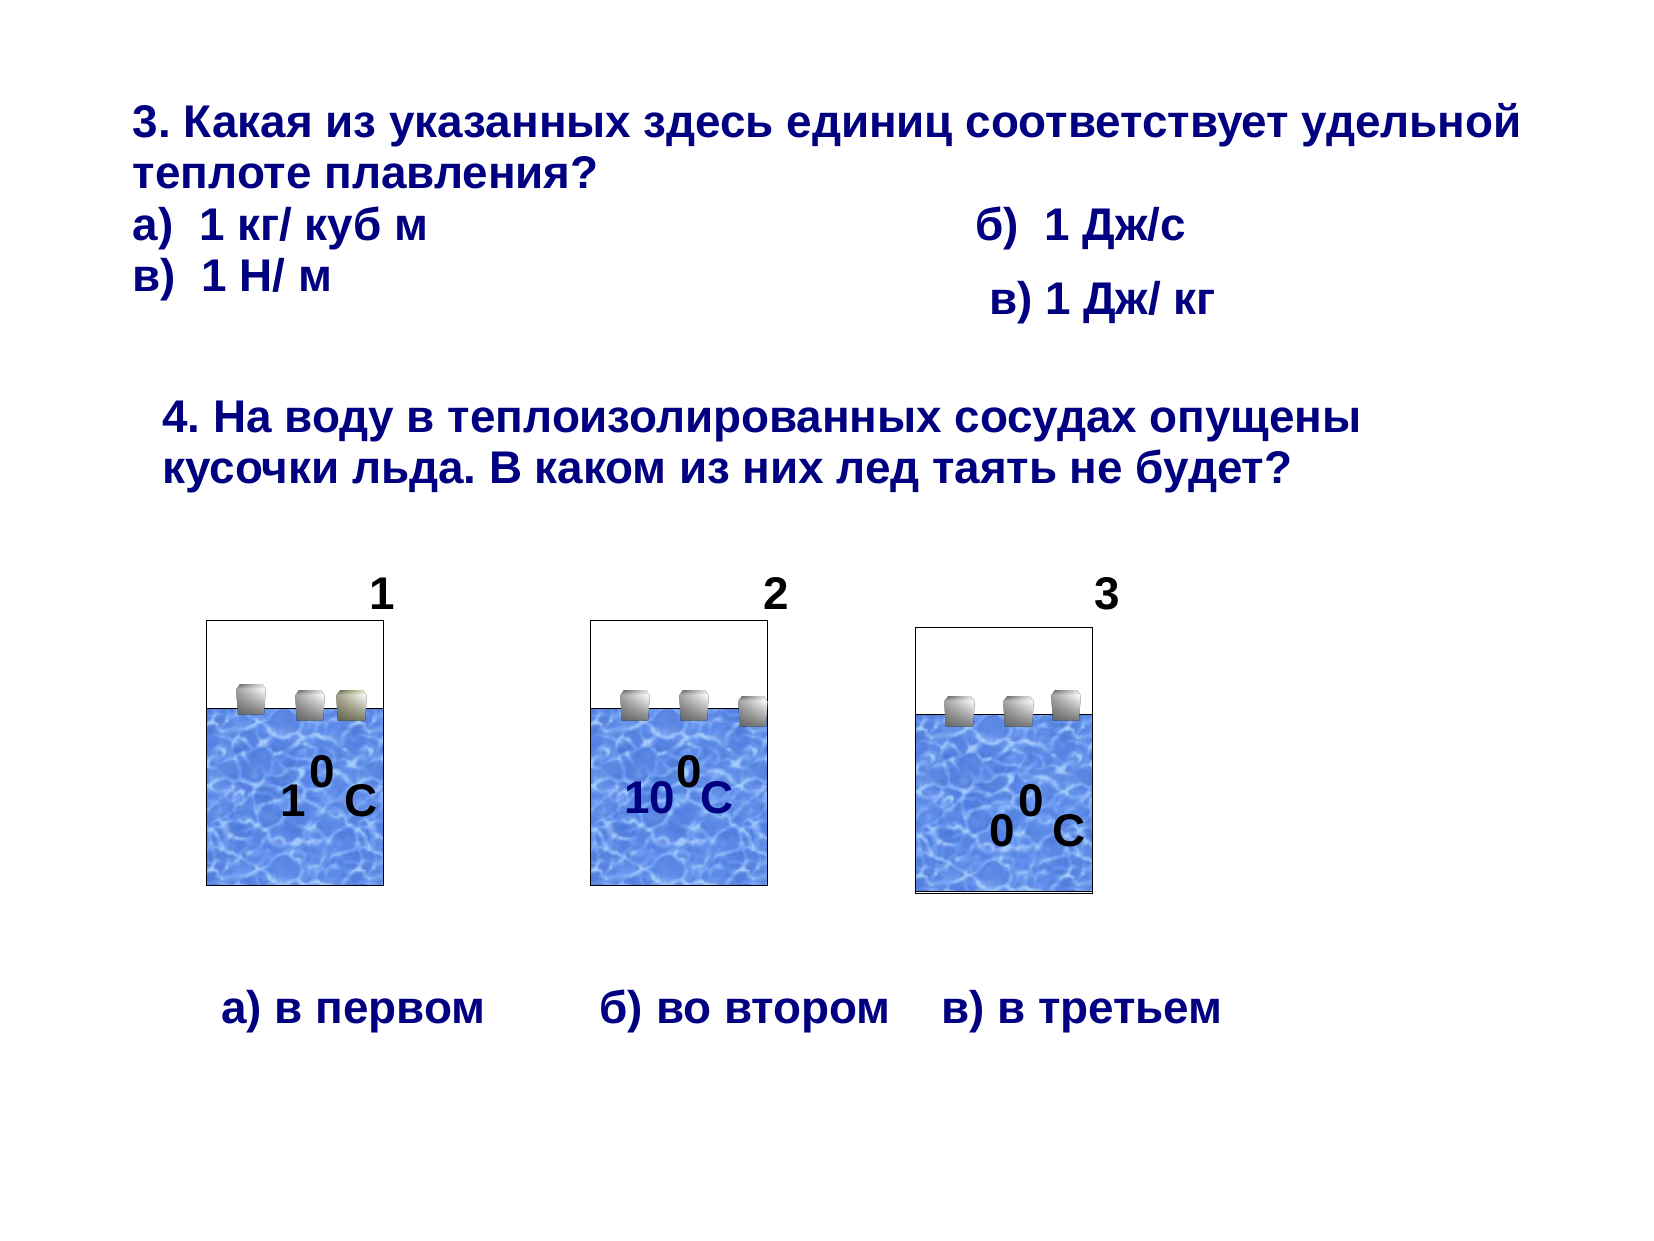

3. Какая из указанных здесь единиц соответствует удельной теплоте плавления?
а) 1 кг/ куб м б) 1 Дж/с
в) 1 Н/ м
в) 1 Дж/ кг
4. На воду в теплоизолированных сосудах опущены кусочки льда. В каком из них лед таять не будет?
1 2 3
10 С
0
0
1 С
0
0 С
а) в первом б) во втором в) в третьем